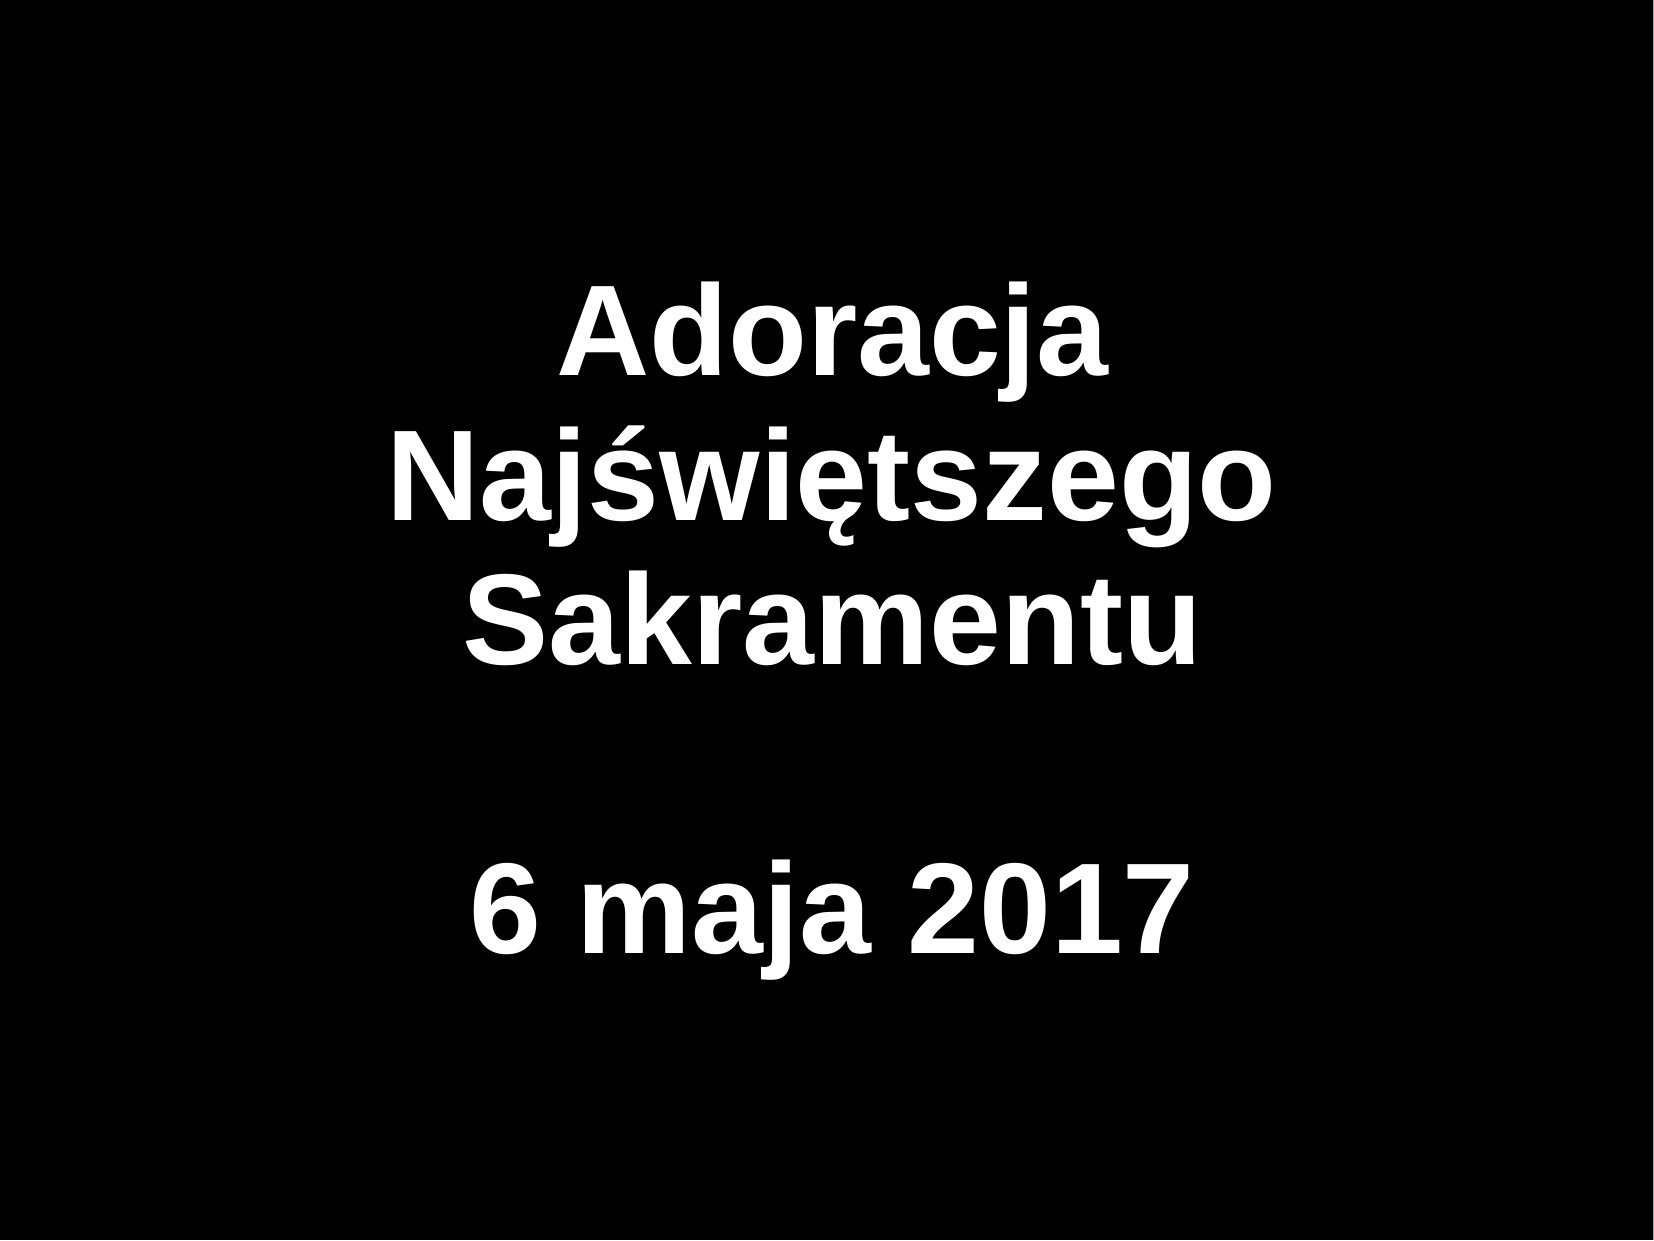

# Adoracja
Najświętszego Sakramentu
6 maja 2017